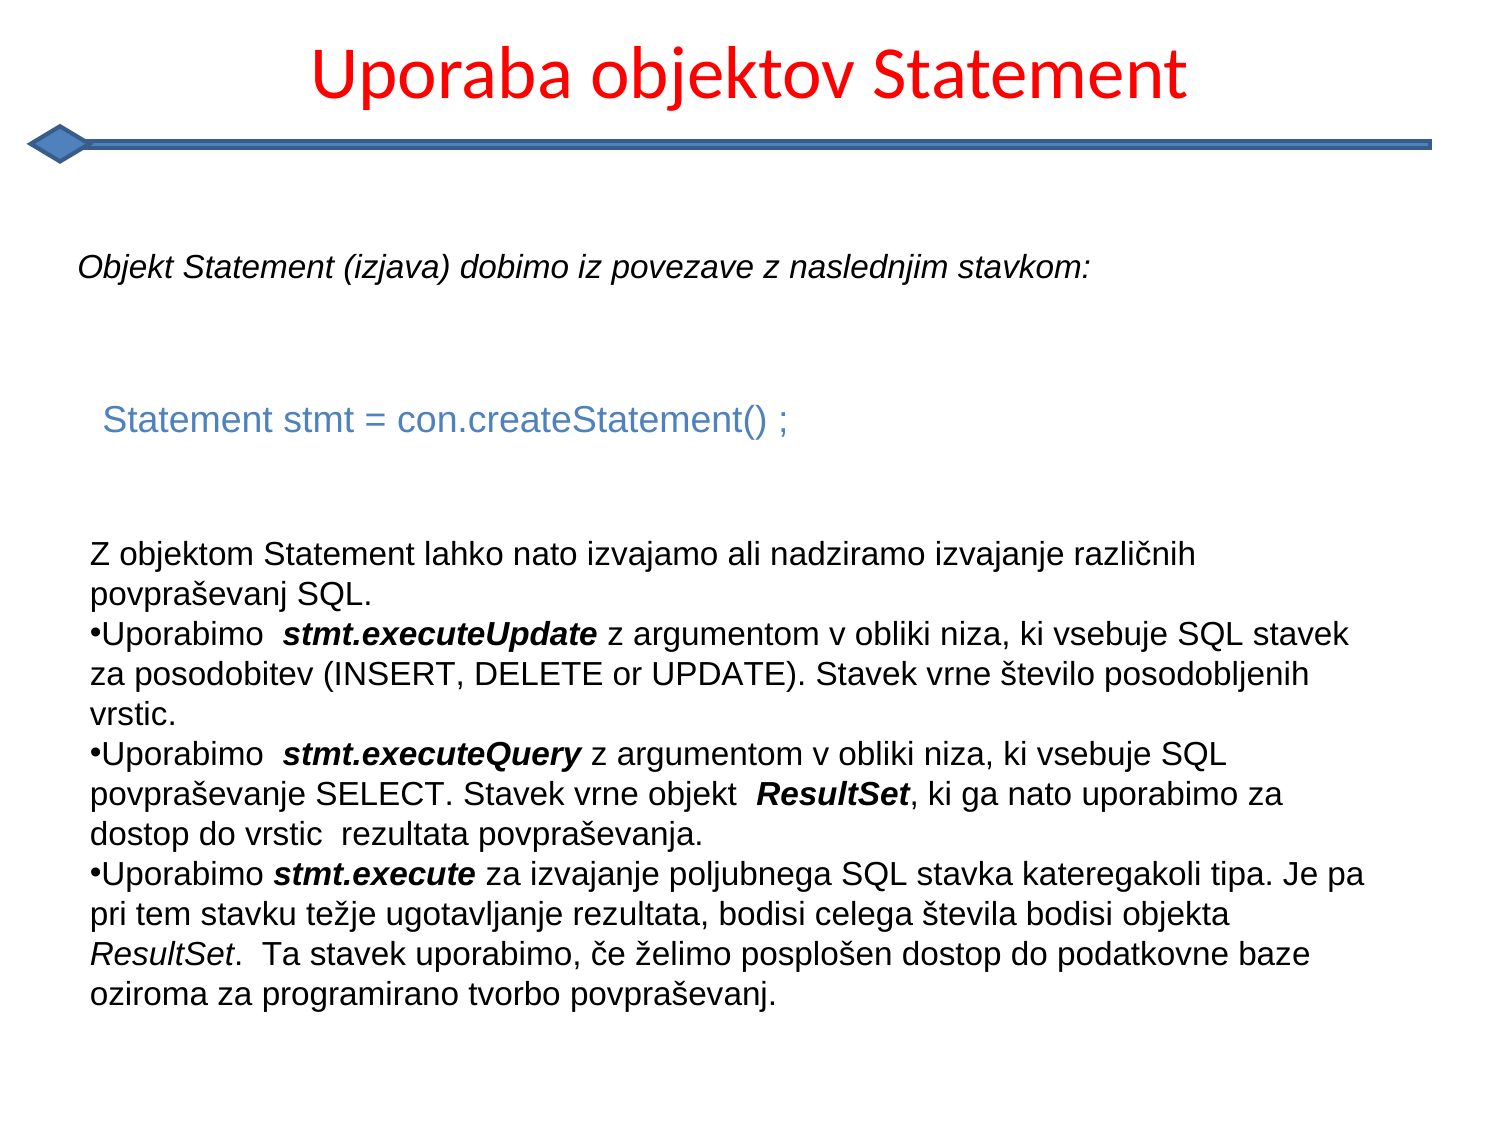

# Uporaba objektov Statement
Objekt Statement (izjava) dobimo iz povezave z naslednjim stavkom:
Statement stmt = con.createStatement() ;
Z objektom Statement lahko nato izvajamo ali nadziramo izvajanje različnih povpraševanj SQL.
Uporabimo  stmt.executeUpdate z argumentom v obliki niza, ki vsebuje SQL stavek za posodobitev (INSERT, DELETE or UPDATE). Stavek vrne število posodobljenih vrstic.
Uporabimo  stmt.executeQuery z argumentom v obliki niza, ki vsebuje SQL povpraševanje SELECT. Stavek vrne objekt  ResultSet, ki ga nato uporabimo za dostop do vrstic  rezultata povpraševanja.
Uporabimo stmt.execute za izvajanje poljubnega SQL stavka kateregakoli tipa. Je pa pri tem stavku težje ugotavljanje rezultata, bodisi celega števila bodisi objekta ResultSet.  Ta stavek uporabimo, če želimo posplošen dostop do podatkovne baze oziroma za programirano tvorbo povpraševanj.